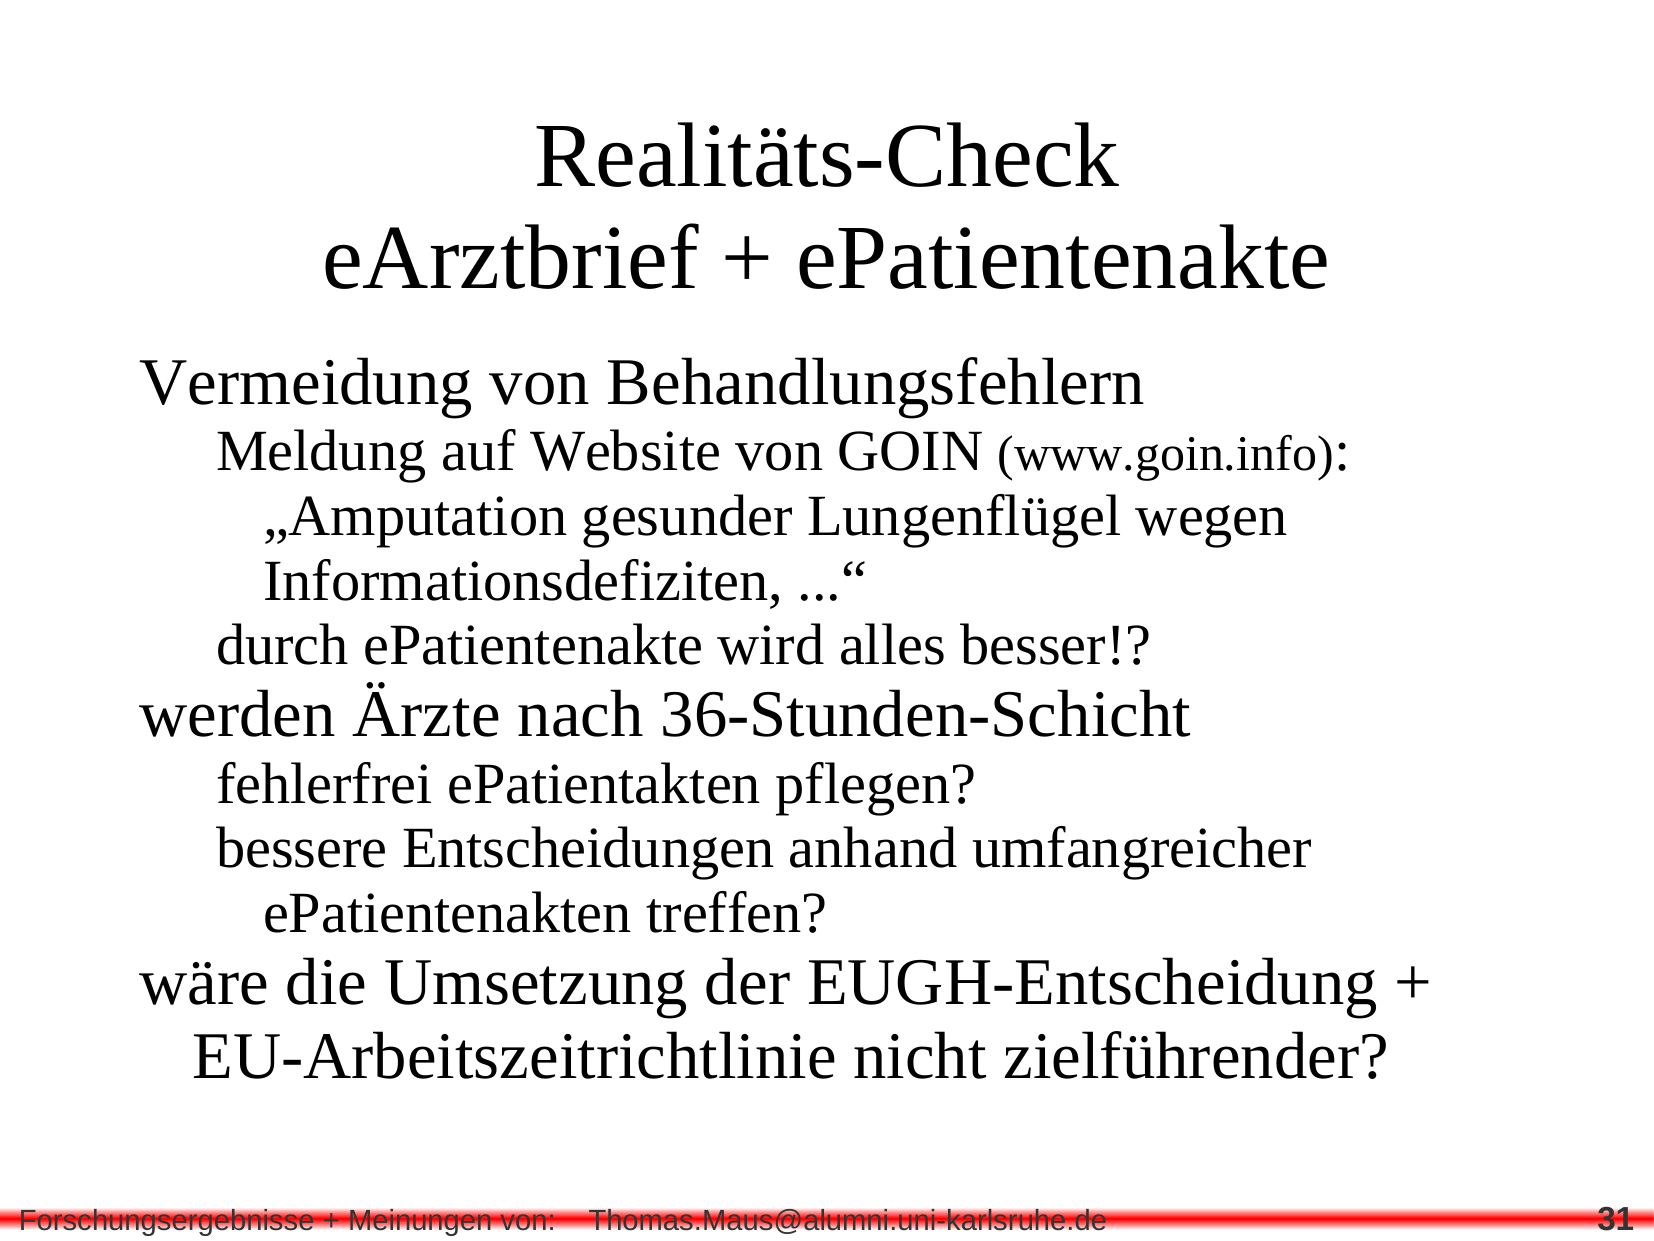

# Realitäts-Check eArztbrief + ePatientenakte
Vermeidung von Behandlungsfehlern
Meldung auf Website von GOIN (www.goin.info):
„Amputation gesunder Lungenflügel wegen Informationsdefiziten, ...“
durch ePatientenakte wird alles besser!?
werden Ärzte nach 36-Stunden-Schicht
fehlerfrei ePatientakten pflegen?
bessere Entscheidungen anhand umfangreicher ePatientenakten treffen?
wäre die Umsetzung der EUGH-Entscheidung + EU-Arbeitszeitrichtlinie nicht zielführender?